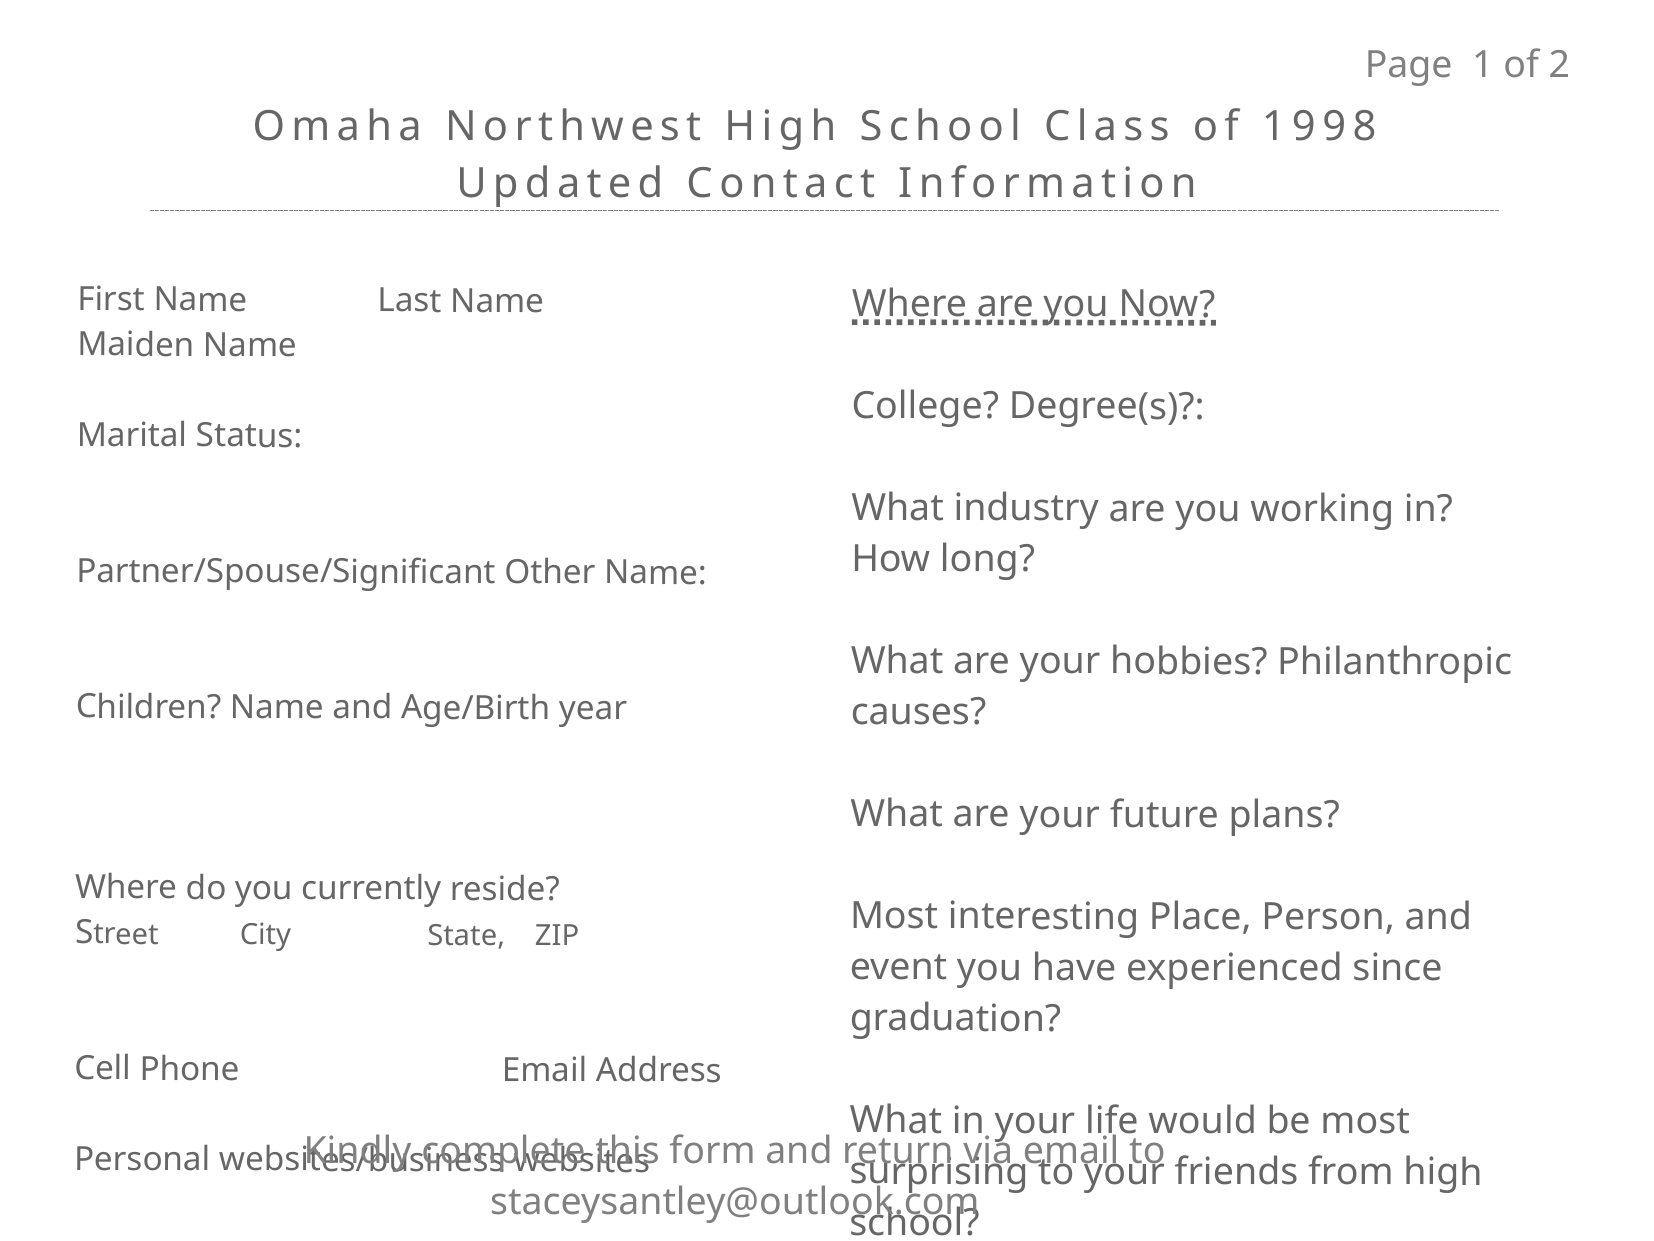

Page 1 of 2
# Omaha Northwest High School Class of 1998 Updated Contact Information
First Name		Last Name		Maiden Name
Marital Status:
Partner/Spouse/Significant Other Name:
Children? Name and Age/Birth year
Where do you currently reside?
Street	 City	 State, ZIP
Cell Phone Email Address
Personal websites/business websites
Where are you Now?
College? Degree(s)?:
What industry are you working in? How long?
What are your hobbies? Philanthropic causes?
What are your future plans?
Most interesting Place, Person, and event you have experienced since graduation?
What in your life would be most surprising to your friends from high school?
Anything else we'd want to know?!
Kindly complete this form and return via email to staceysantley@outlook.com